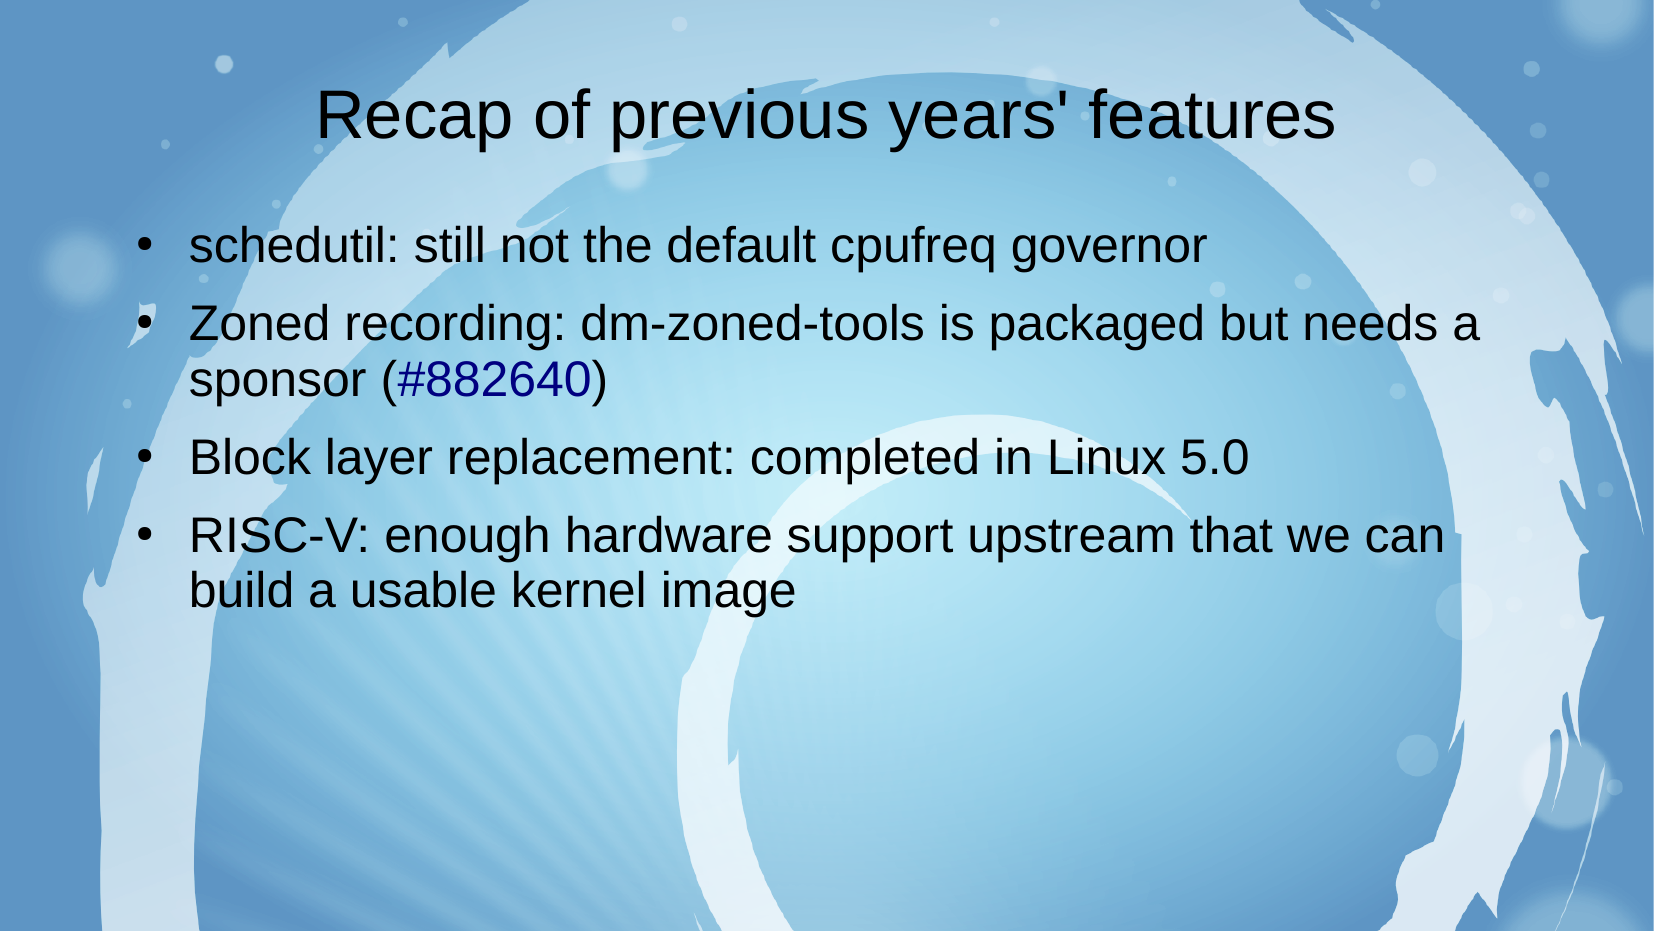

# Recap of previous years' features
schedutil: still not the default cpufreq governor
Zoned recording: dm-zoned-tools is packaged but needs a sponsor (#882640)
Block layer replacement: completed in Linux 5.0
RISC-V: enough hardware support upstream that we can build a usable kernel image